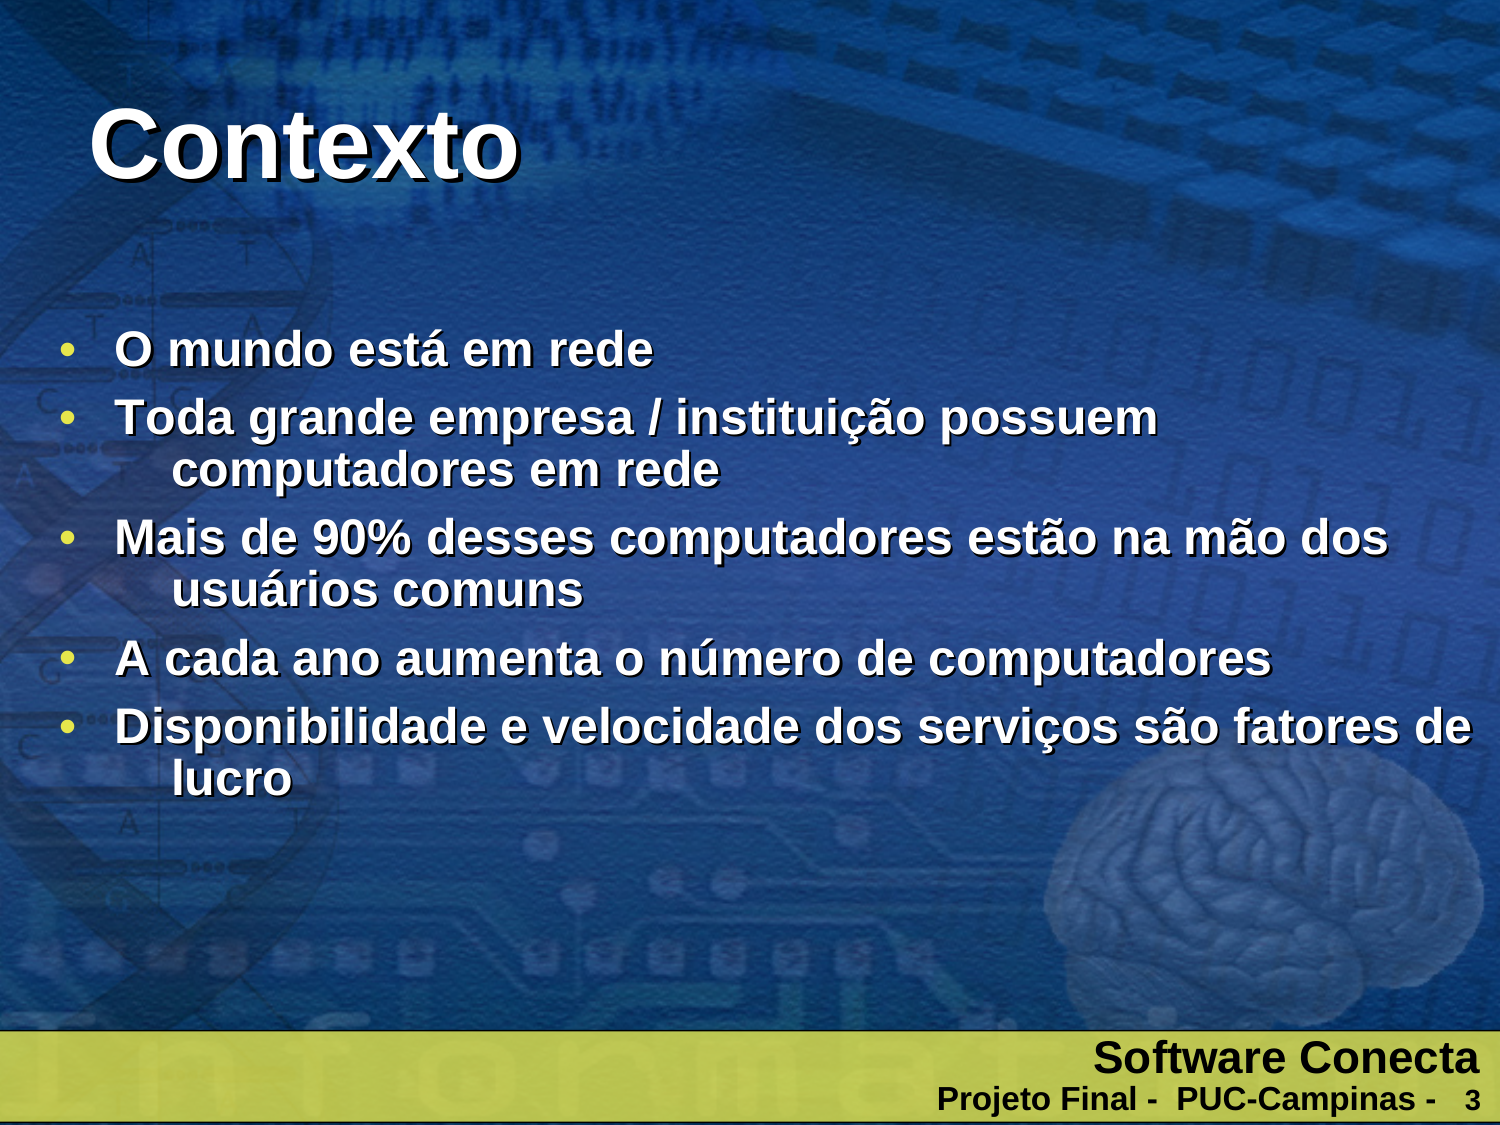

# Contexto
O mundo está em rede
Toda grande empresa / instituição possuem computadores em rede
Mais de 90% desses computadores estão na mão dos usuários comuns
A cada ano aumenta o número de computadores
Disponibilidade e velocidade dos serviços são fatores de lucro